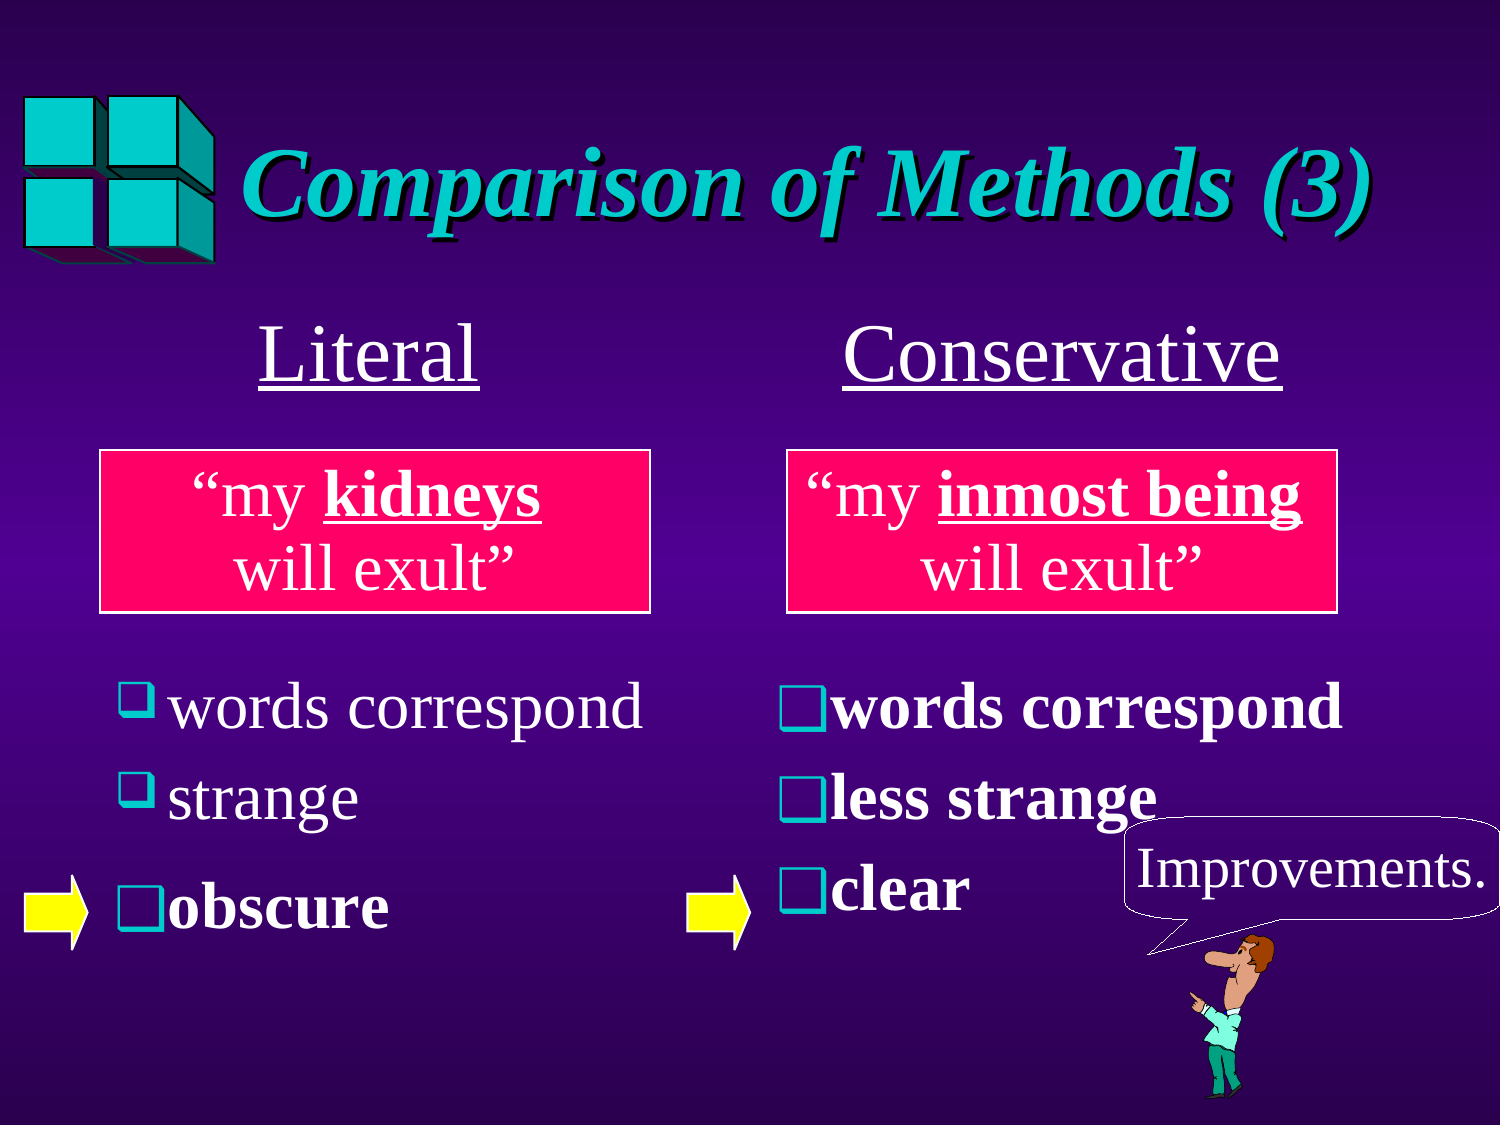

# Comparison of Methods (3)
Literal
Conservative
“my inmost being
will exult”
“my kidneys
will exult”
words correspond
less strange
clear
words correspond
strange
Improvements.
obscure